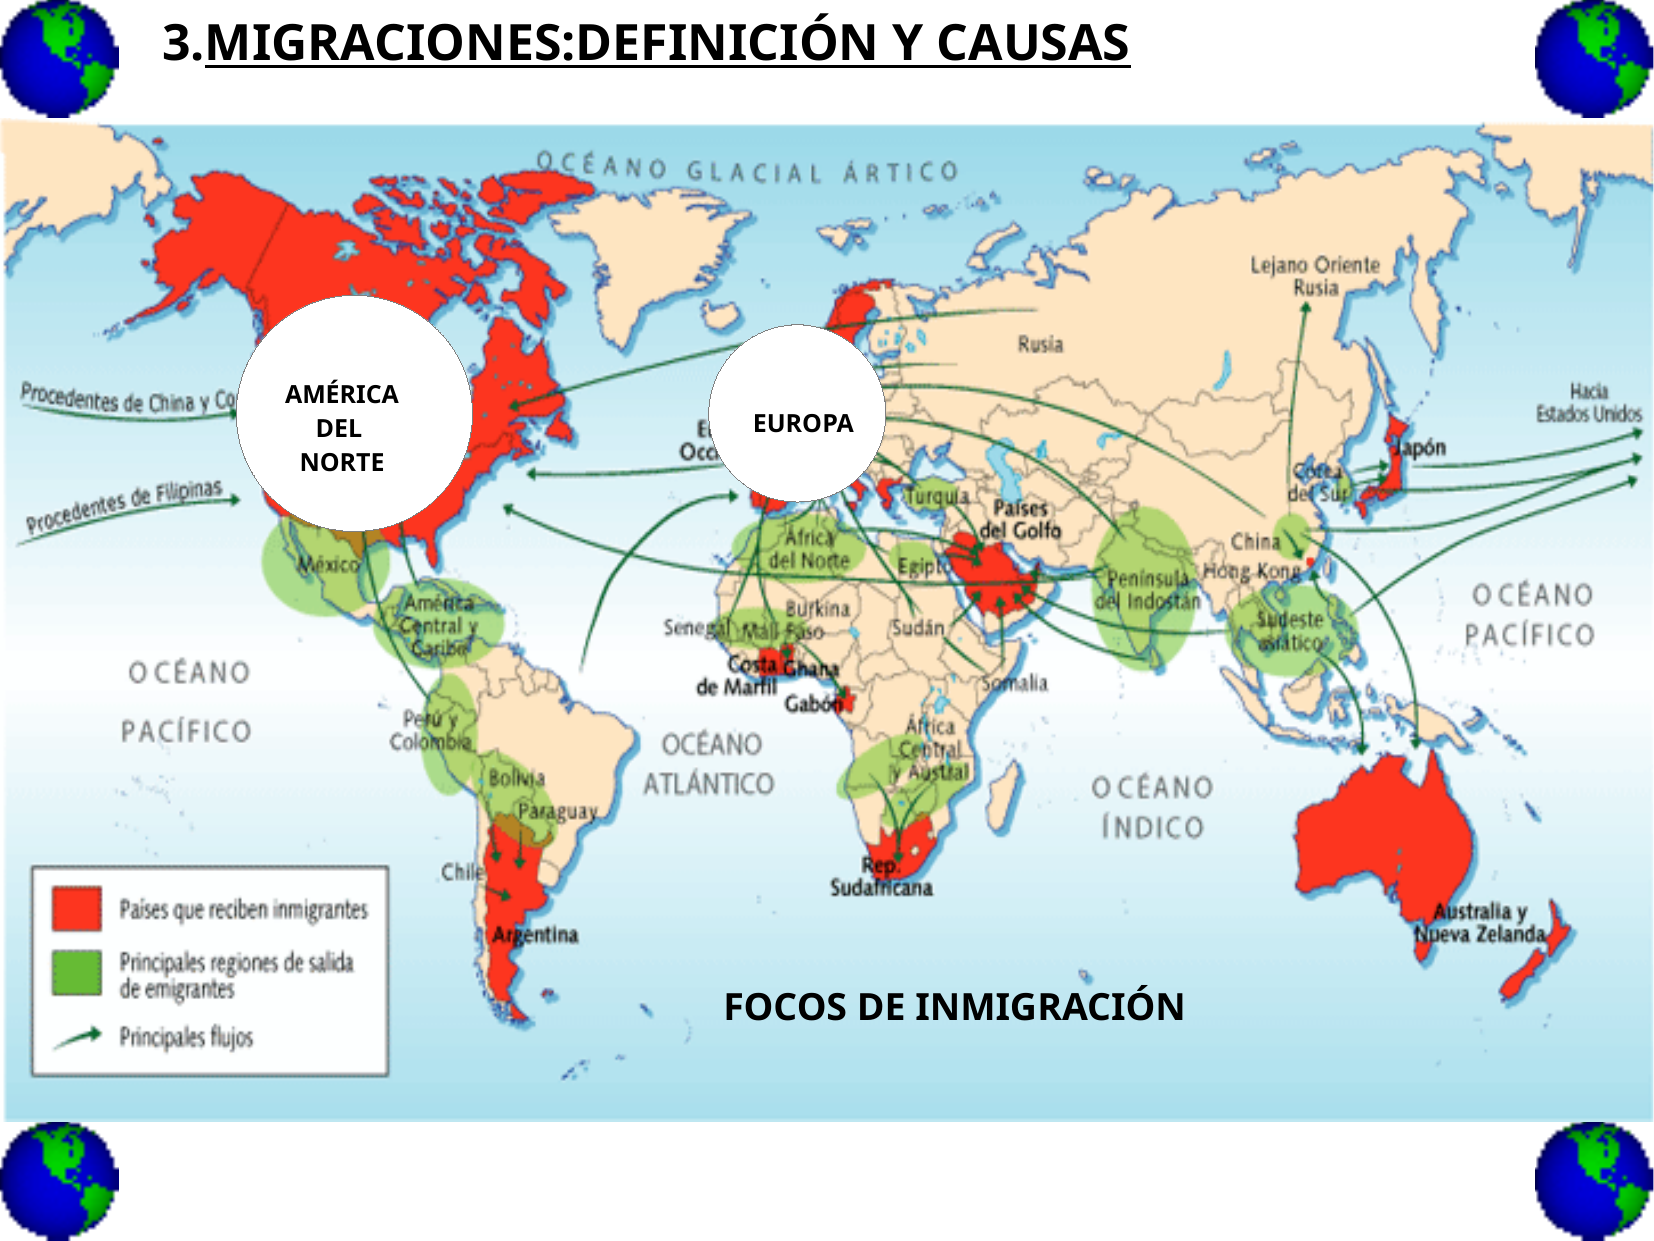

3.MIGRACIONES:DEFINICIÓN Y CAUSAS
DEFINICIÓN:DESPLAZAMIENTOS DE POBLACIÓN QUE CONLLEVAN UN
CAMBIO DEL LUGAR DE RESIDENCIA
INMIGRANTES
INMIGRACIÓN
AMÉRICA
DEL
NORTE
EUROPA
MIGRACIONES
TIPOS
EMIGRACIÓN
EMIGRANTES
ECONÓMICAS
TRABAJO
CAUSAS
POLÍTICAS
PERSECUCIONES
FOCOS DE INMIGRACIÓN
CATÁSTROFES
HUIDA